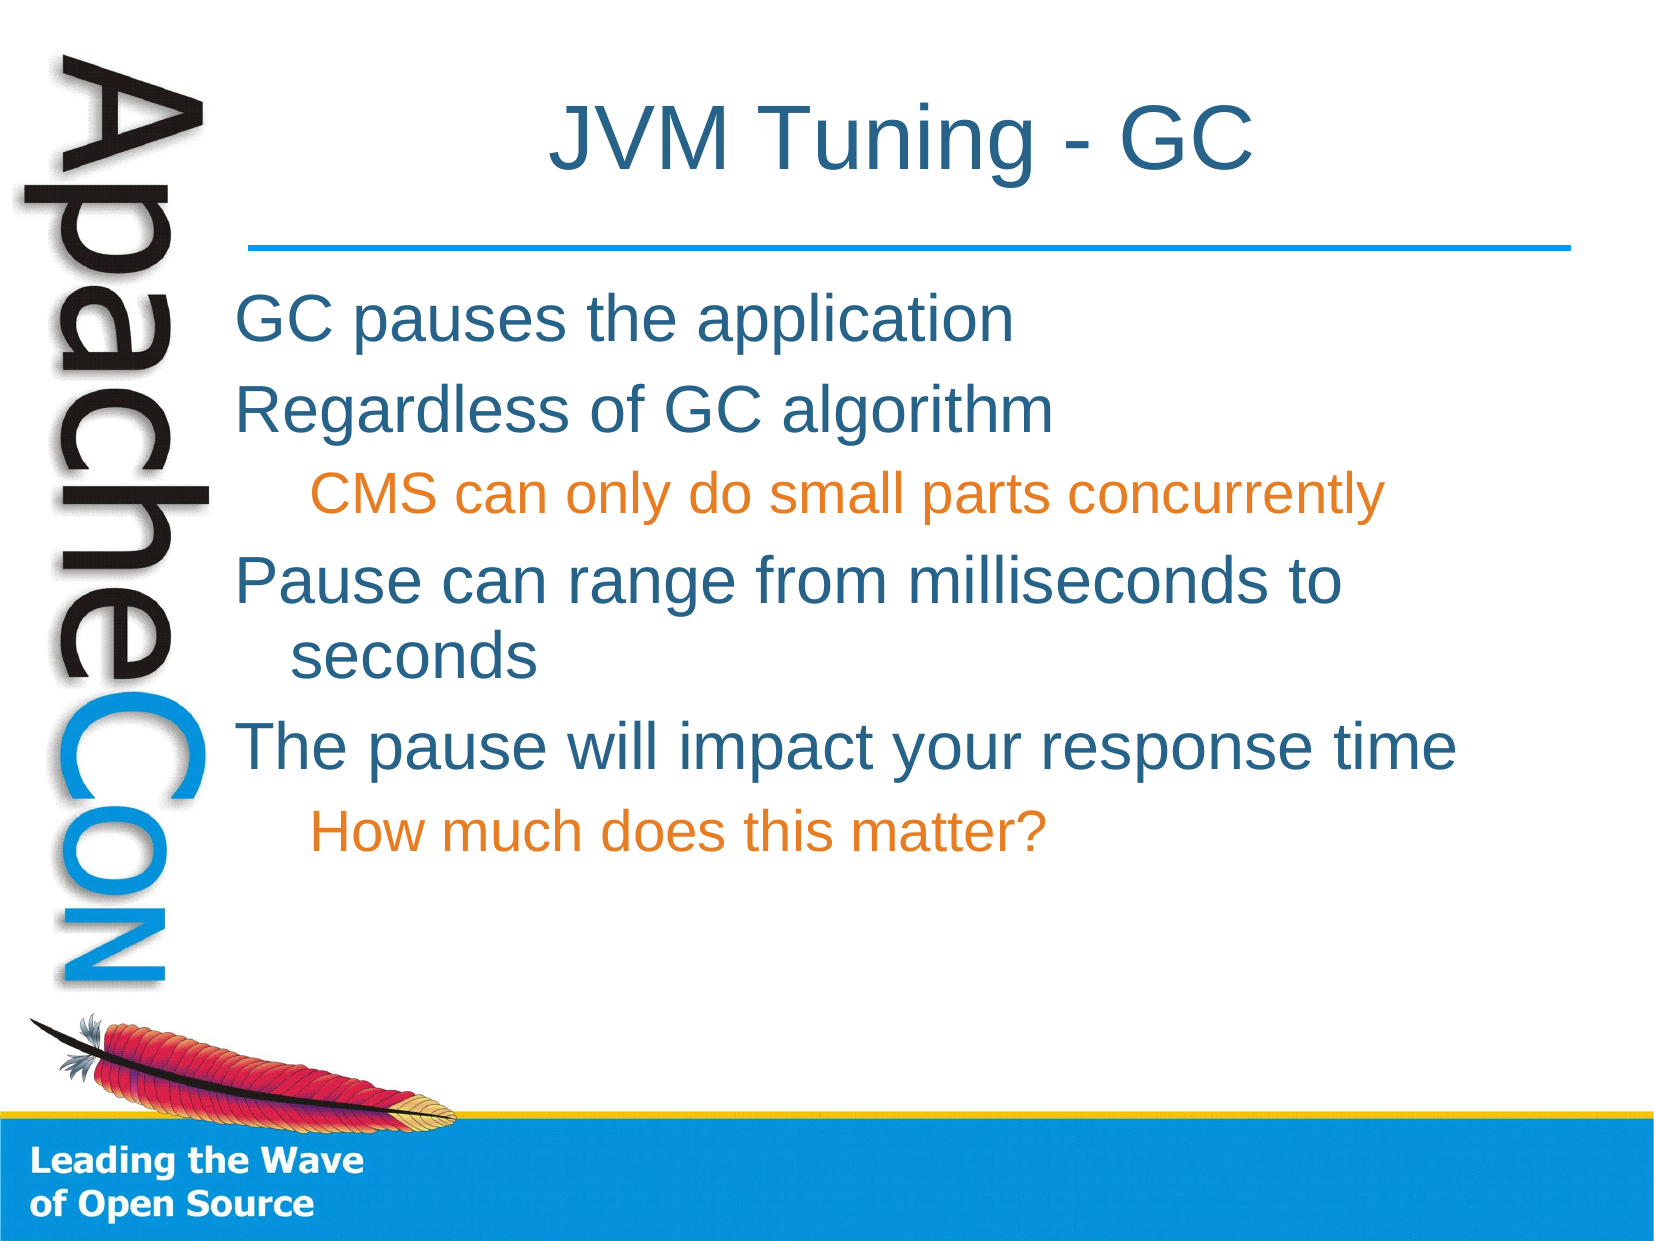

# JVM Tuning - GC
GC pauses the application
Regardless of GC algorithm
CMS can only do small parts concurrently
Pause can range from milliseconds to seconds
The pause will impact your response time
How much does this matter?